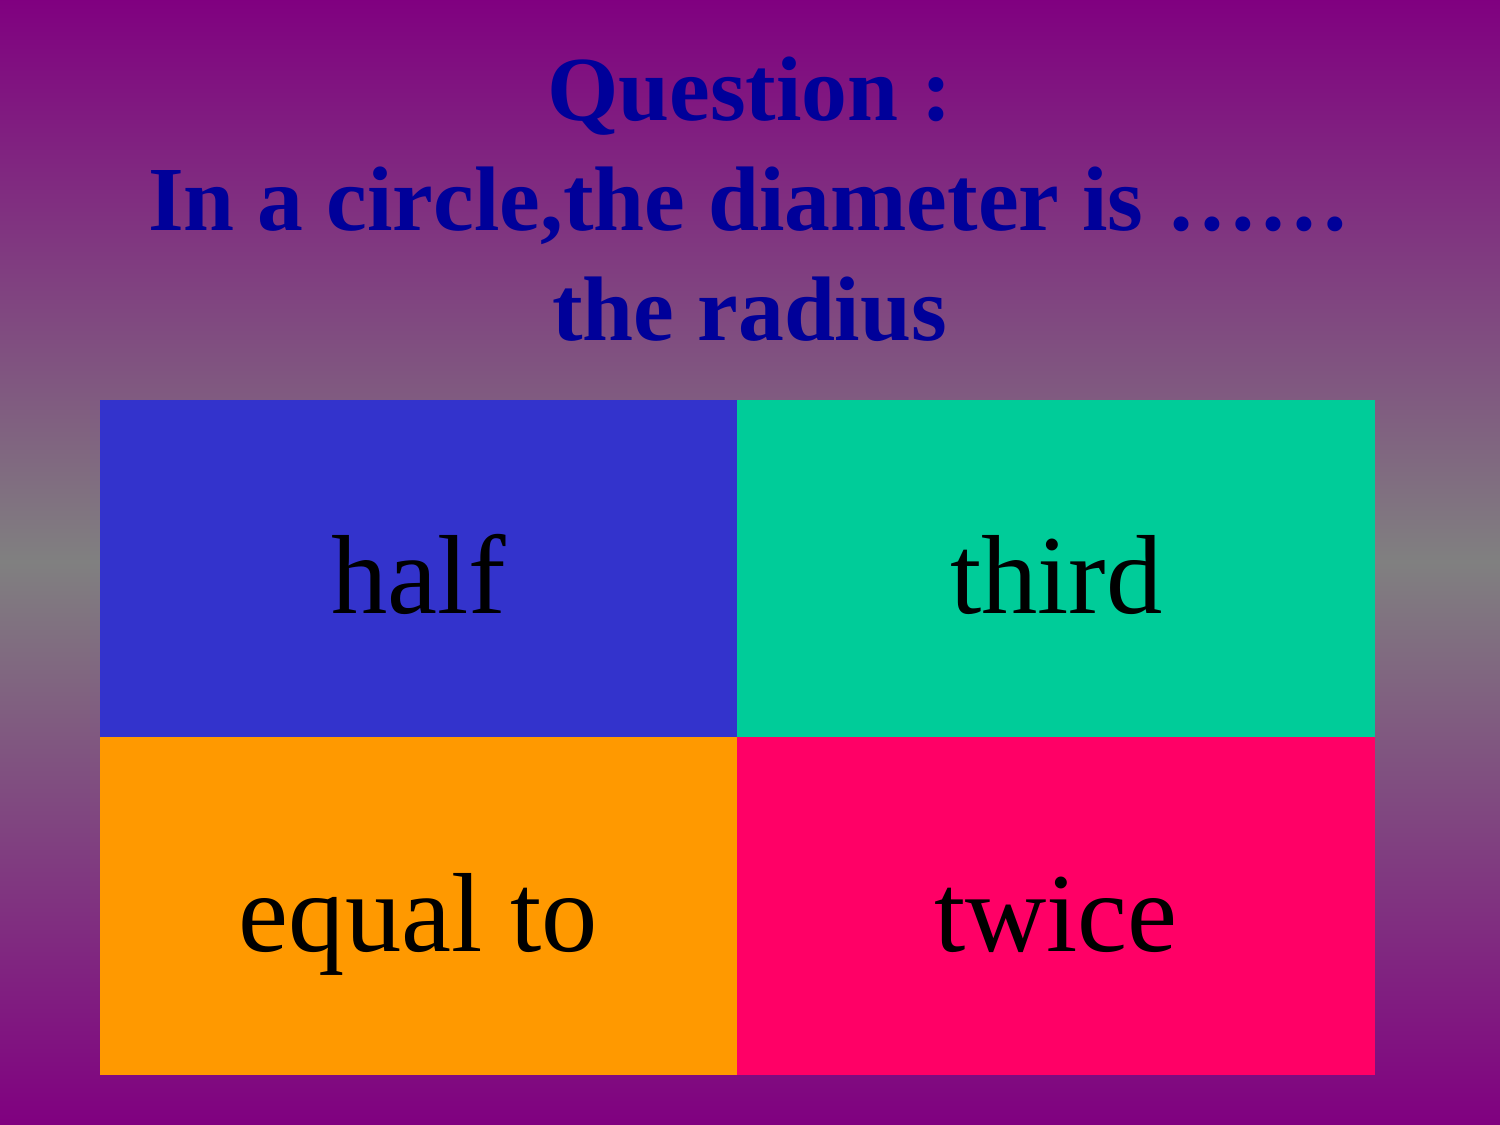

# Question : In a circle,the diameter is ……the radius
| half | third |
| --- | --- |
| equal to | twice |